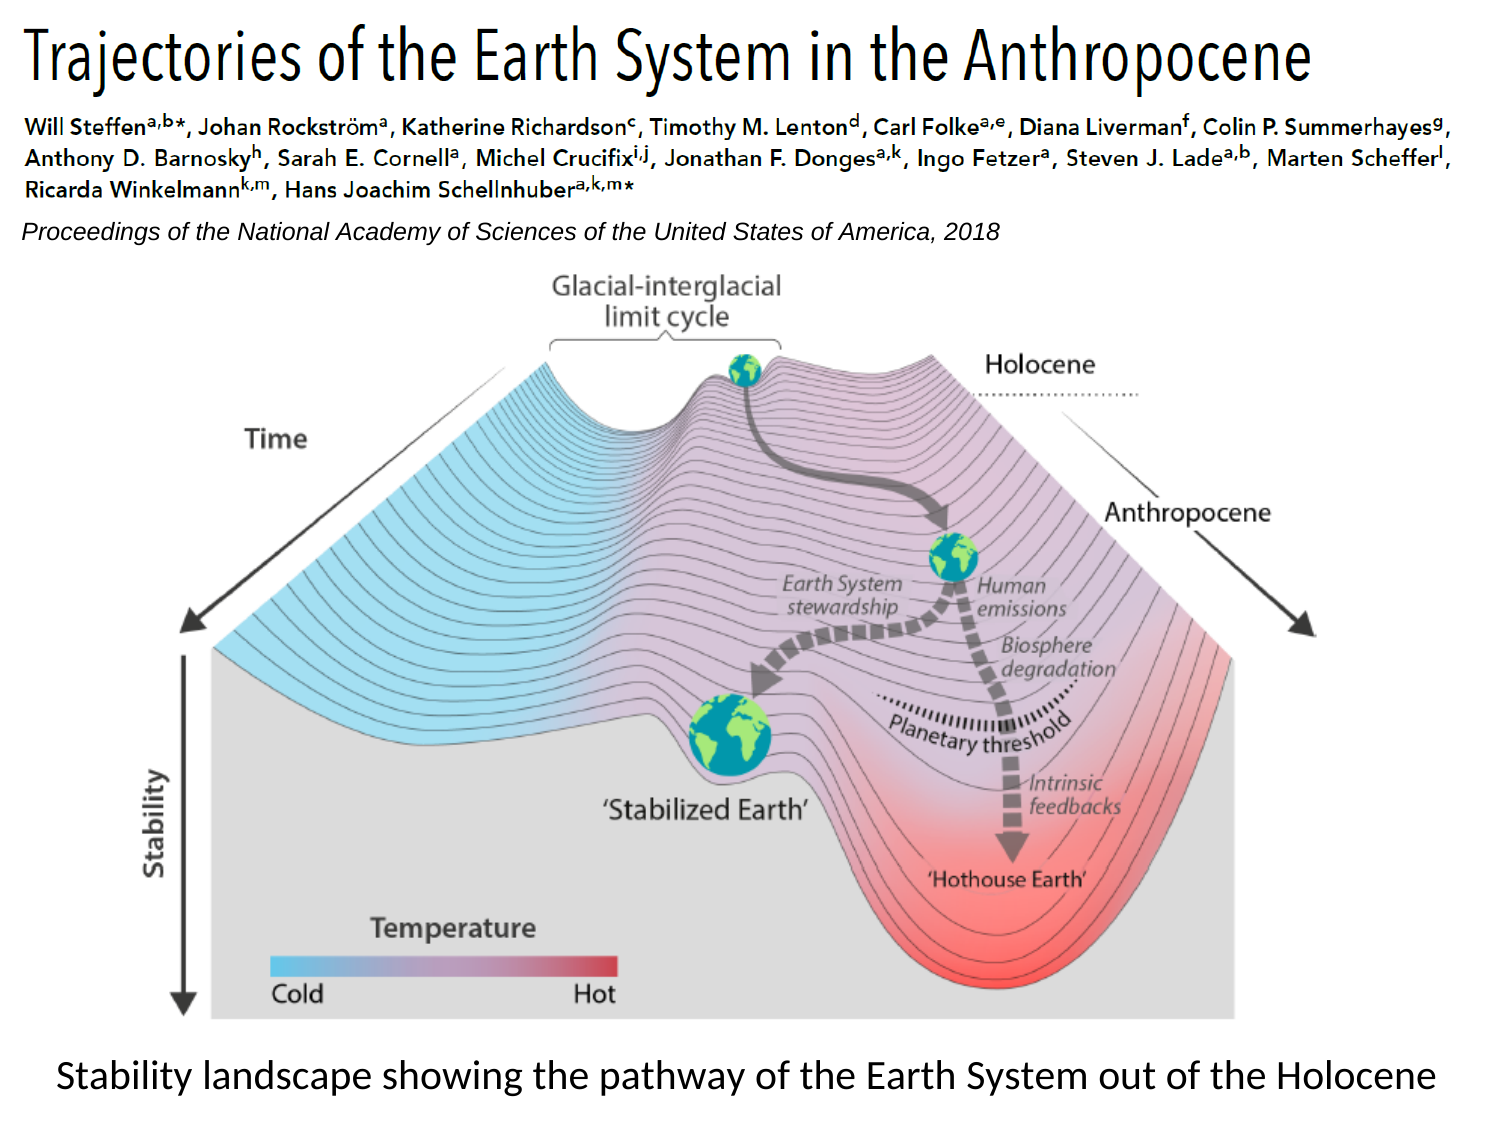

Proceedings of the National Academy of Sciences of the United States of America, 2018
Stability landscape showing the pathway of the Earth System out of the Holocene